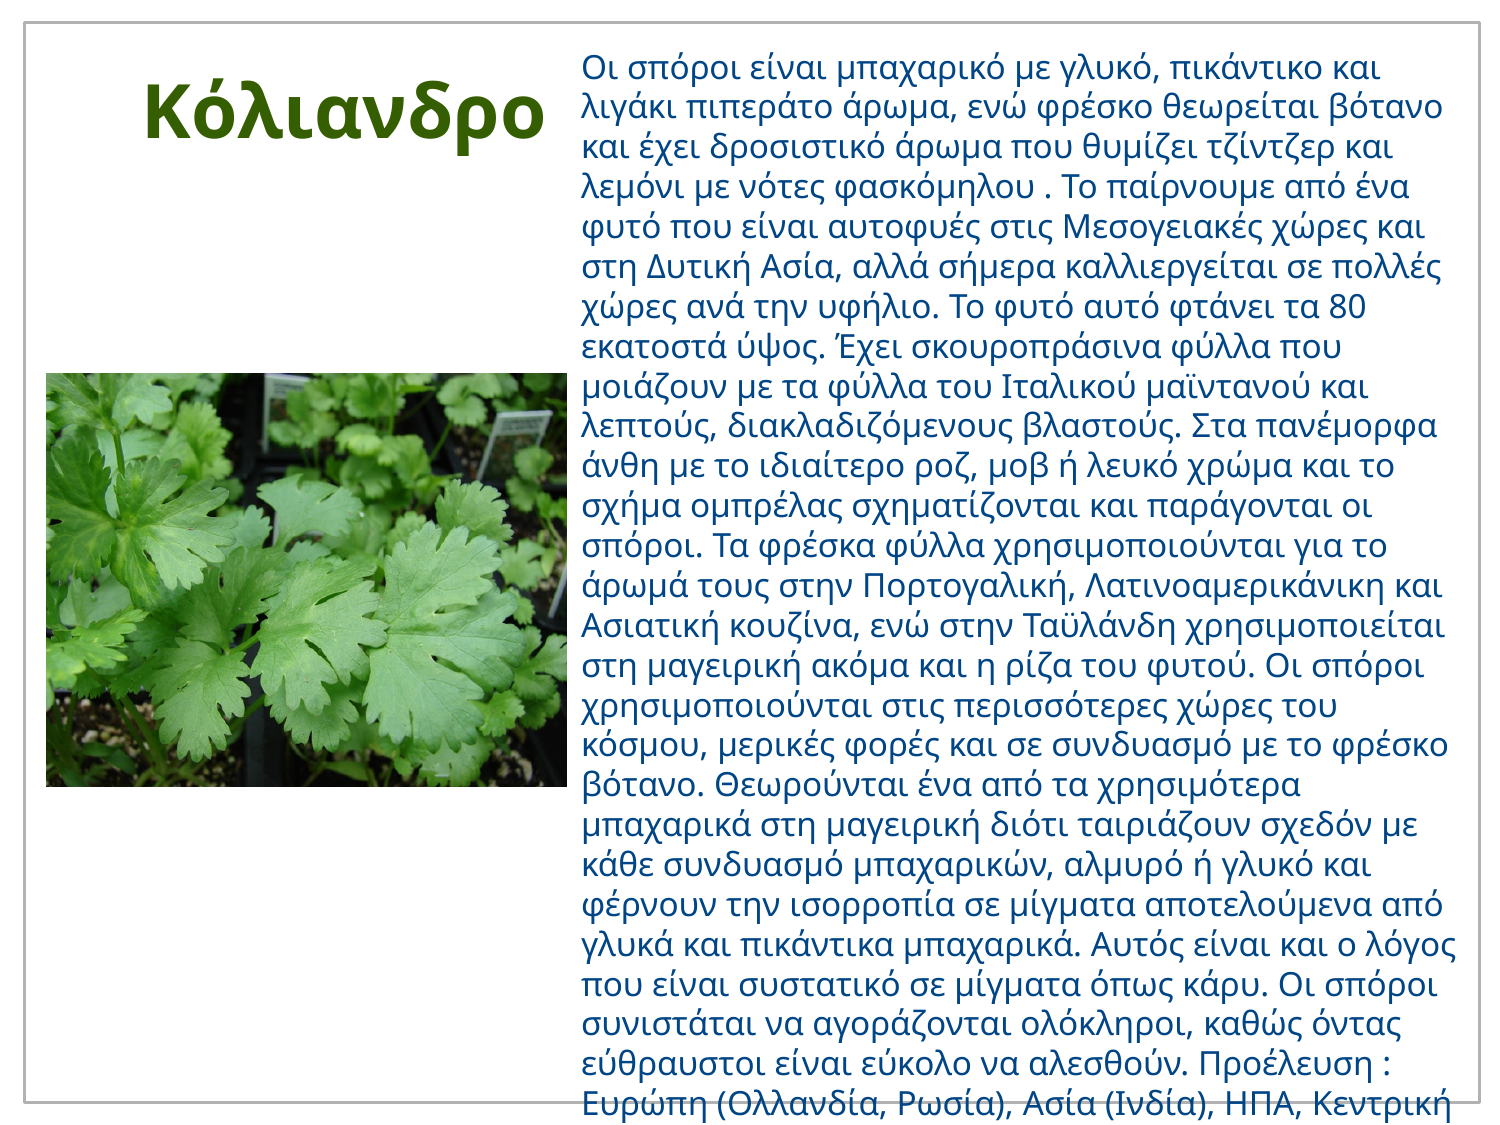

Οι σπόροι είναι μπαχαρικό με γλυκό, πικάντικο και λιγάκι πιπεράτο άρωμα, ενώ φρέσκο θεωρείται βότανο και έχει δροσιστικό άρωμα που θυμίζει τζίντζερ και λεμόνι με νότες φασκόμηλου . Το παίρνουμε από ένα φυτό που είναι αυτοφυές στις Μεσογειακές χώρες και στη Δυτική Ασία, αλλά σήμερα καλλιεργείται σε πολλές χώρες ανά την υφήλιο. Το φυτό αυτό φτάνει τα 80 εκατοστά ύψος. Έχει σκουροπράσινα φύλλα που μοιάζουν με τα φύλλα του Ιταλικού μαϊντανού και λεπτούς, διακλαδιζόμενους βλαστούς. Στα πανέμορφα άνθη με το ιδιαίτερο ροζ, μοβ ή λευκό χρώμα και το σχήμα ομπρέλας σχηματίζονται και παράγονται οι σπόροι. Τα φρέσκα φύλλα χρησιμοποιούνται για το άρωμά τους στην Πορτογαλική, Λατινοαμερικάνικη και Ασιατική κουζίνα, ενώ στην Ταϋλάνδη χρησιμοποιείται στη μαγειρική ακόμα και η ρίζα του φυτού. Οι σπόροι χρησιμοποιούνται στις περισσότερες χώρες του κόσμου, μερικές φορές και σε συνδυασμό με το φρέσκο βότανο. Θεωρούνται ένα από τα χρησιμότερα μπαχαρικά στη μαγειρική διότι ταιριάζουν σχεδόν με κάθε συνδυασμό μπαχαρικών, αλμυρό ή γλυκό και φέρνουν την ισορροπία σε μίγματα αποτελούμενα από γλυκά και πικάντικα μπαχαρικά. Αυτός είναι και ο λόγος που είναι συστατικό σε μίγματα όπως κάρυ. Οι σπόροι συνιστάται να αγοράζονται ολόκληροι, καθώς όντας εύθραυστοι είναι εύκολο να αλεσθούν. Προέλευση : Ευρώπη (Ολλανδία, Ρωσία), Ασία (Ινδία), ΗΠΑ, Κεντρική και Λατινική Αμερική και Αφρική (Μαρόκο).
# Κόλιανδρο